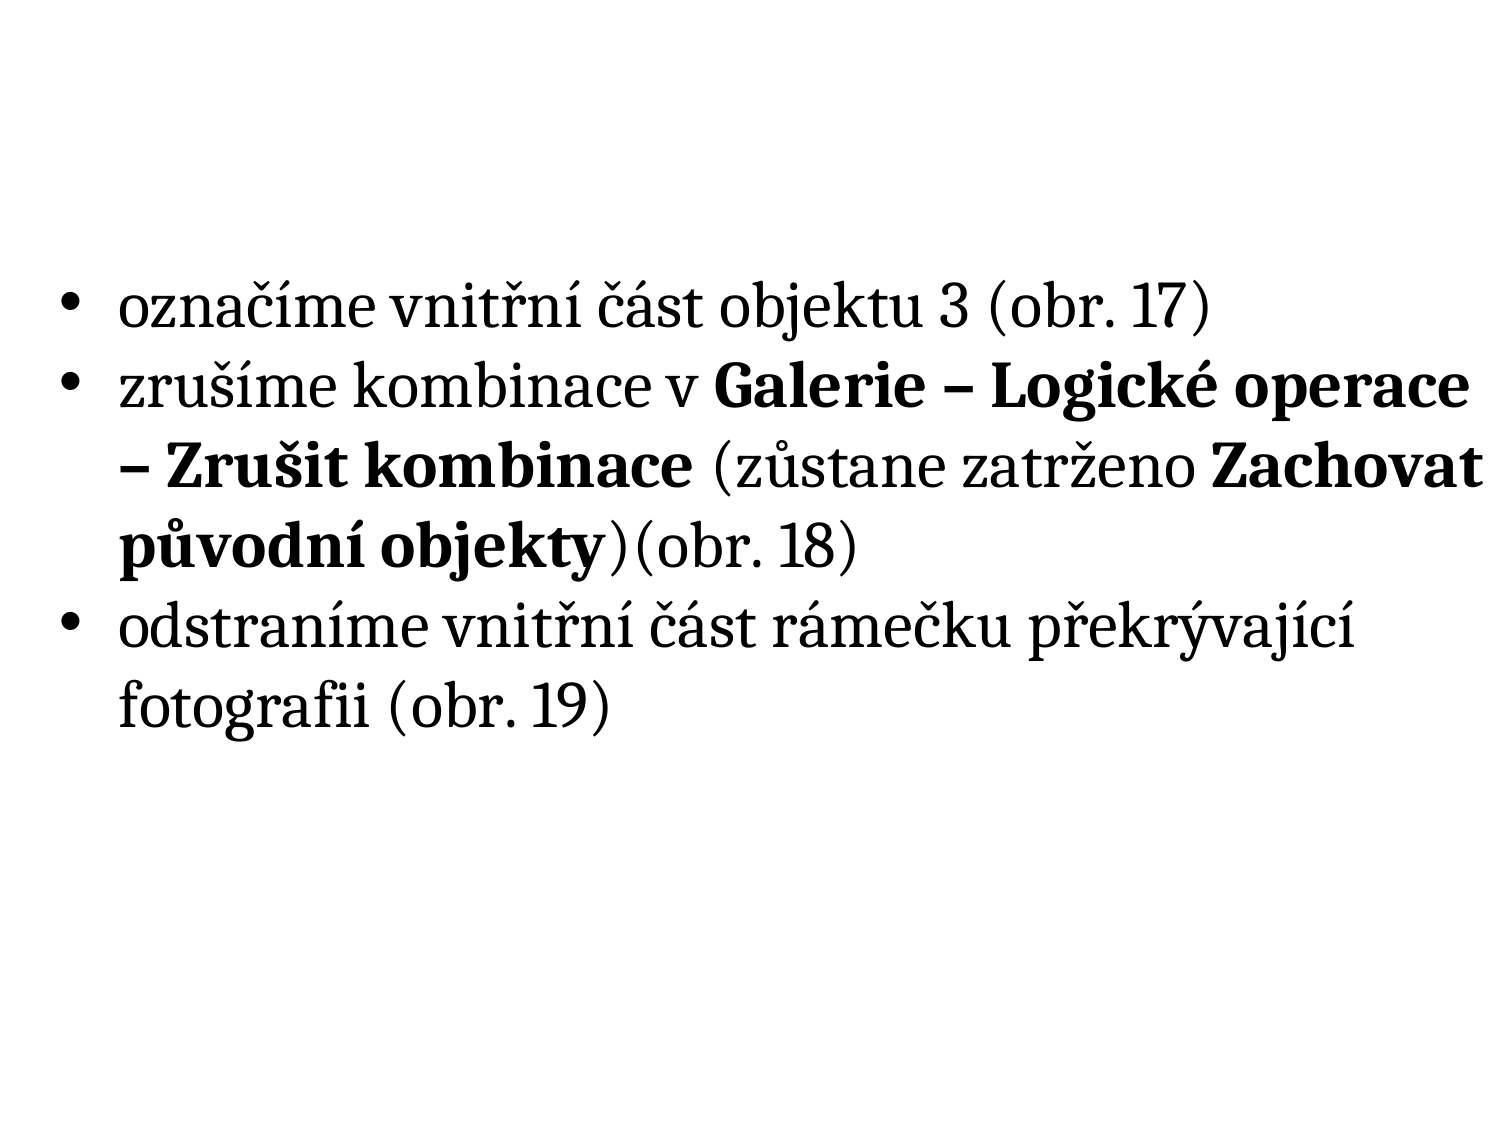

označíme vnitřní část objektu 3 (obr. 17)
zrušíme kombinace v Galerie – Logické operace – Zrušit kombinace (zůstane zatrženo Zachovat původní objekty)(obr. 18)
odstraníme vnitřní část rámečku překrývající fotografii (obr. 19)